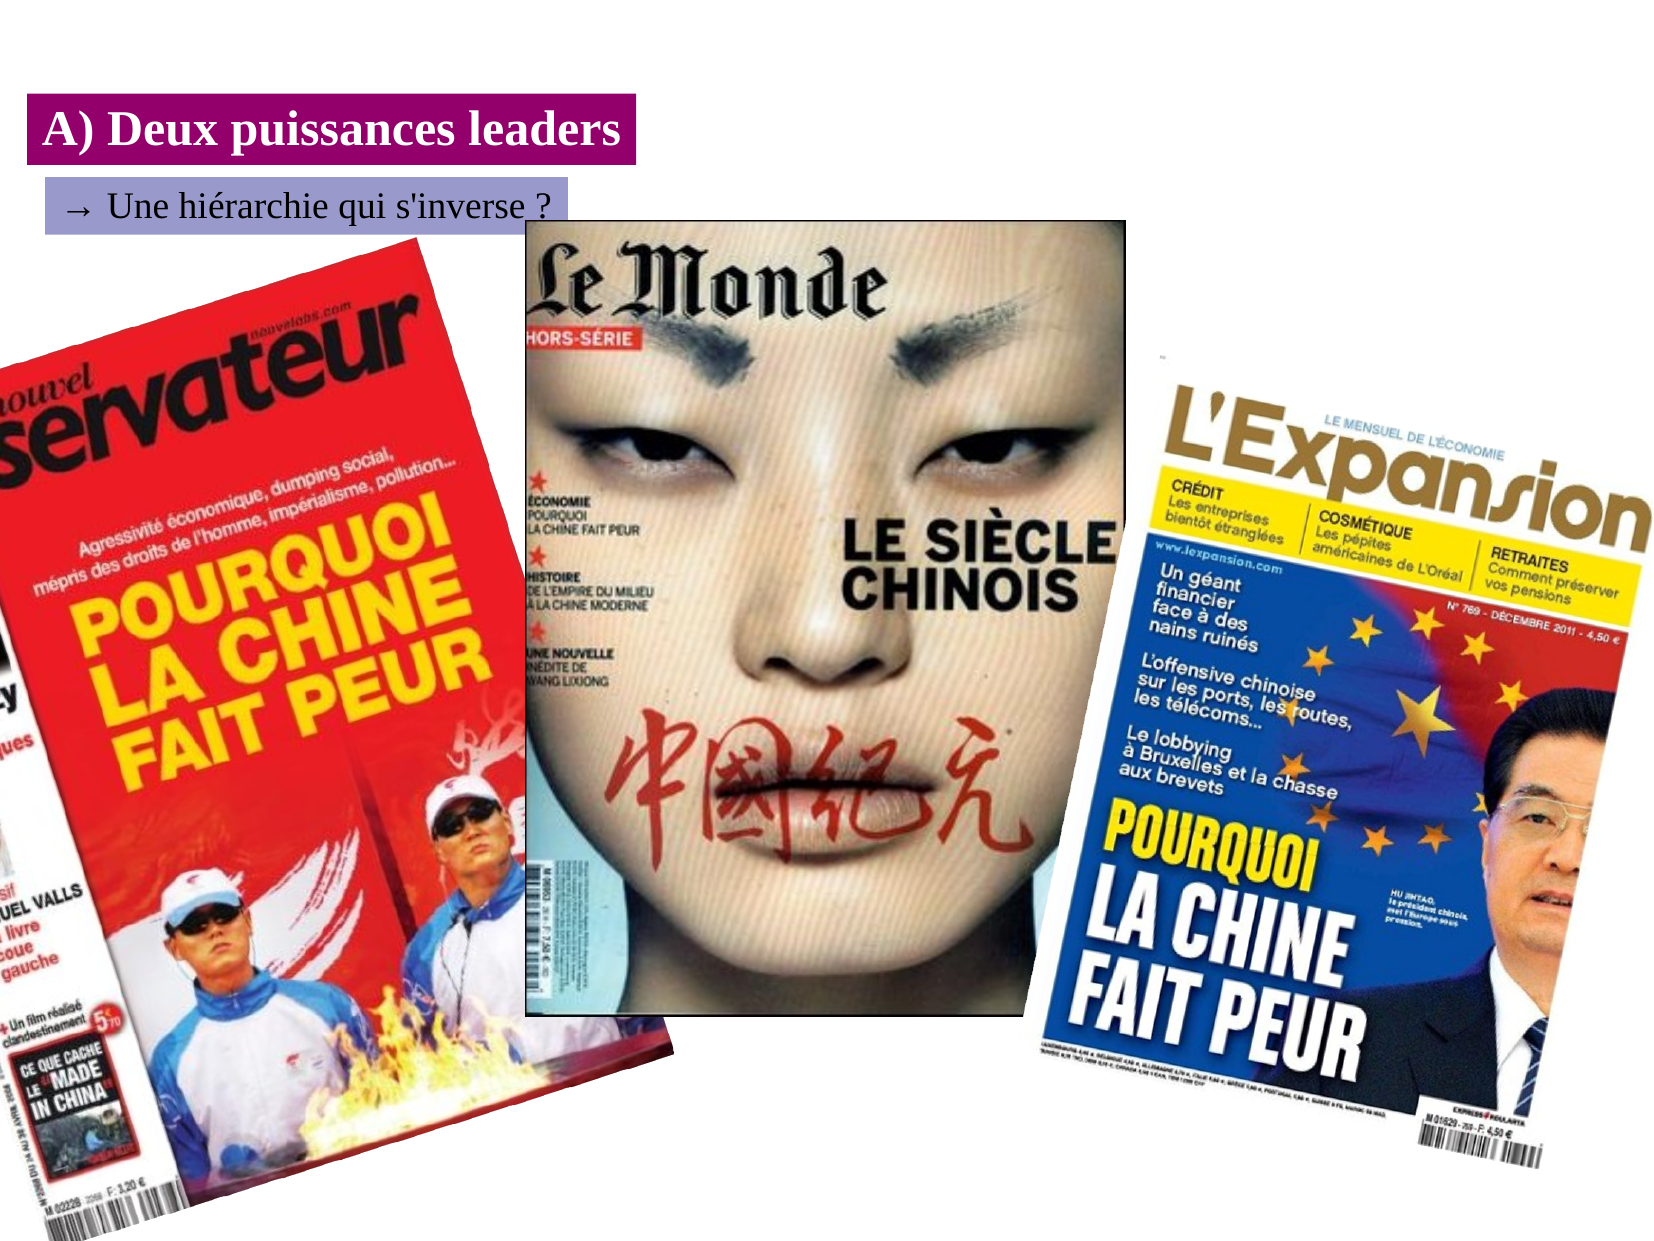

A) Deux puissances leaders
→ Une hiérarchie qui s'inverse ?